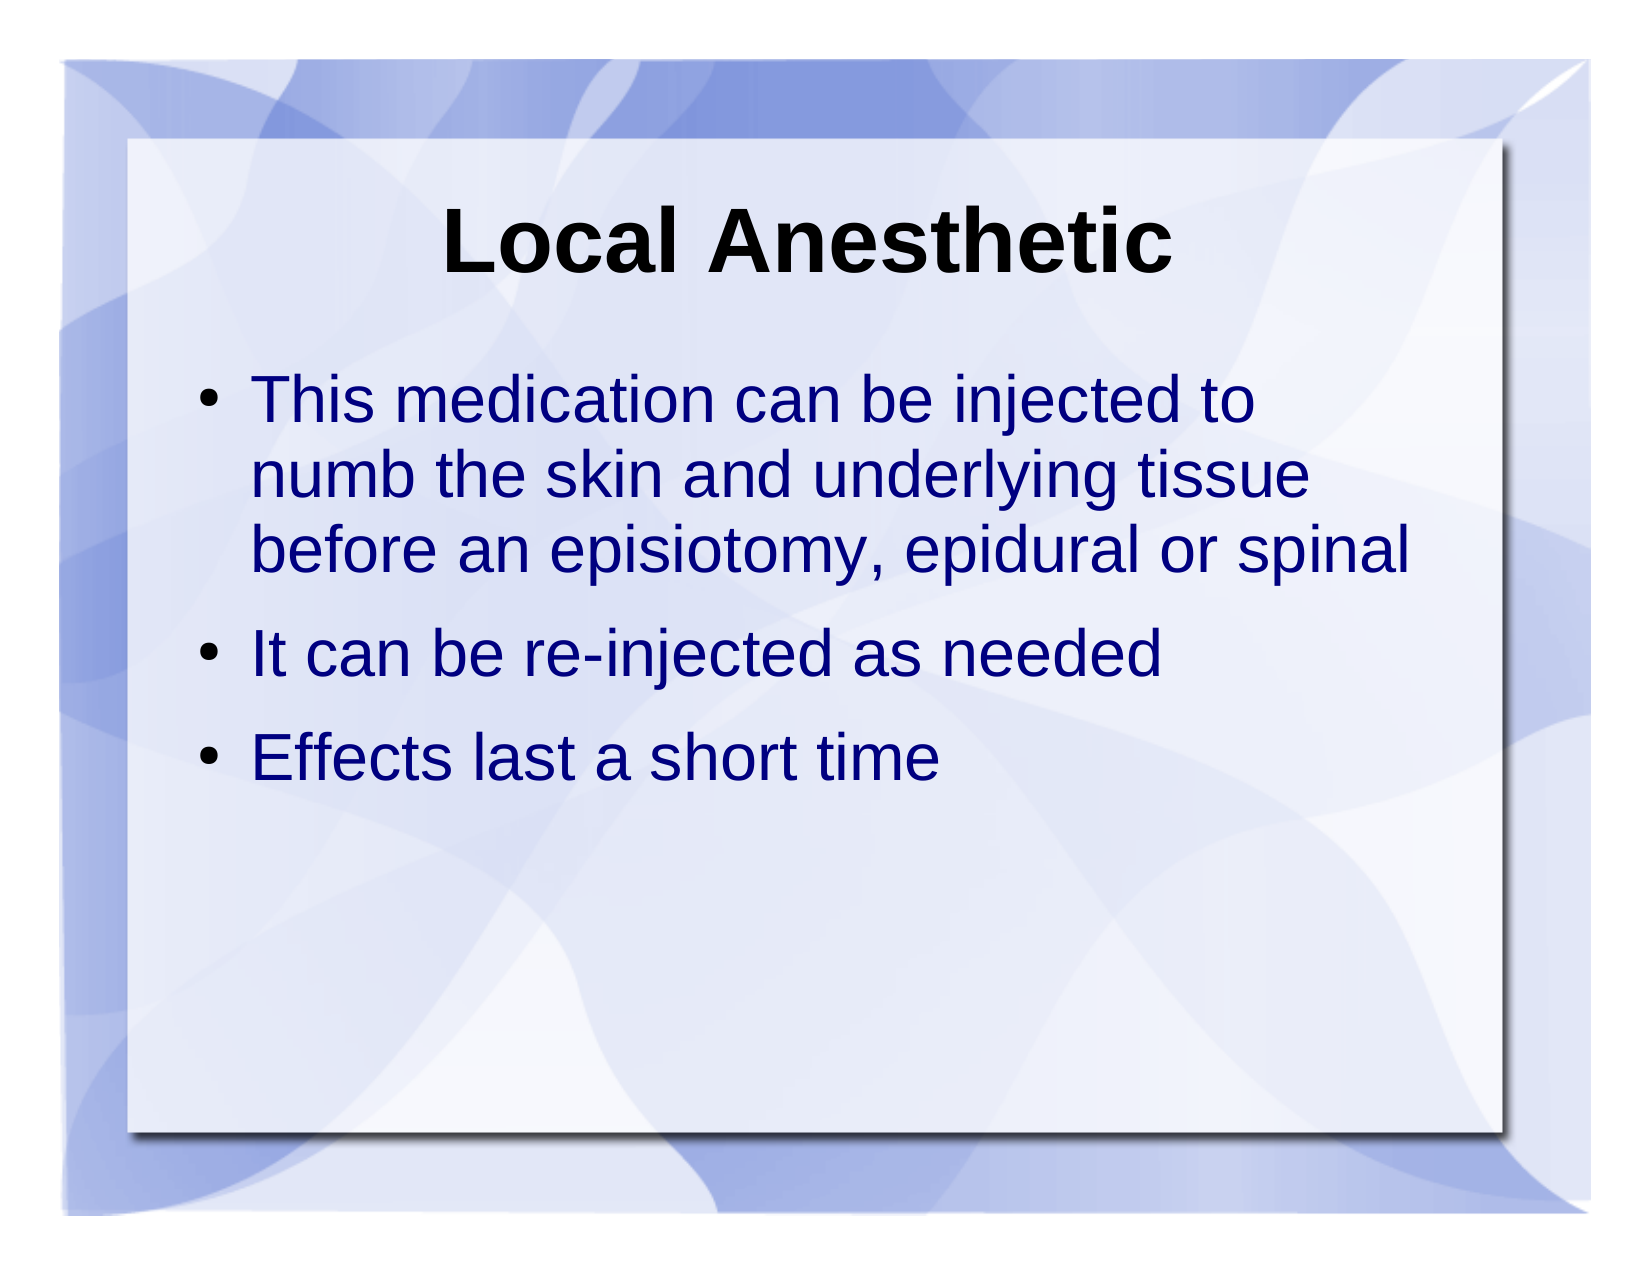

# Local Anesthetic
This medication can be injected to numb the skin and underlying tissue before an episiotomy, epidural or spinal
It can be re-injected as needed
Effects last a short time